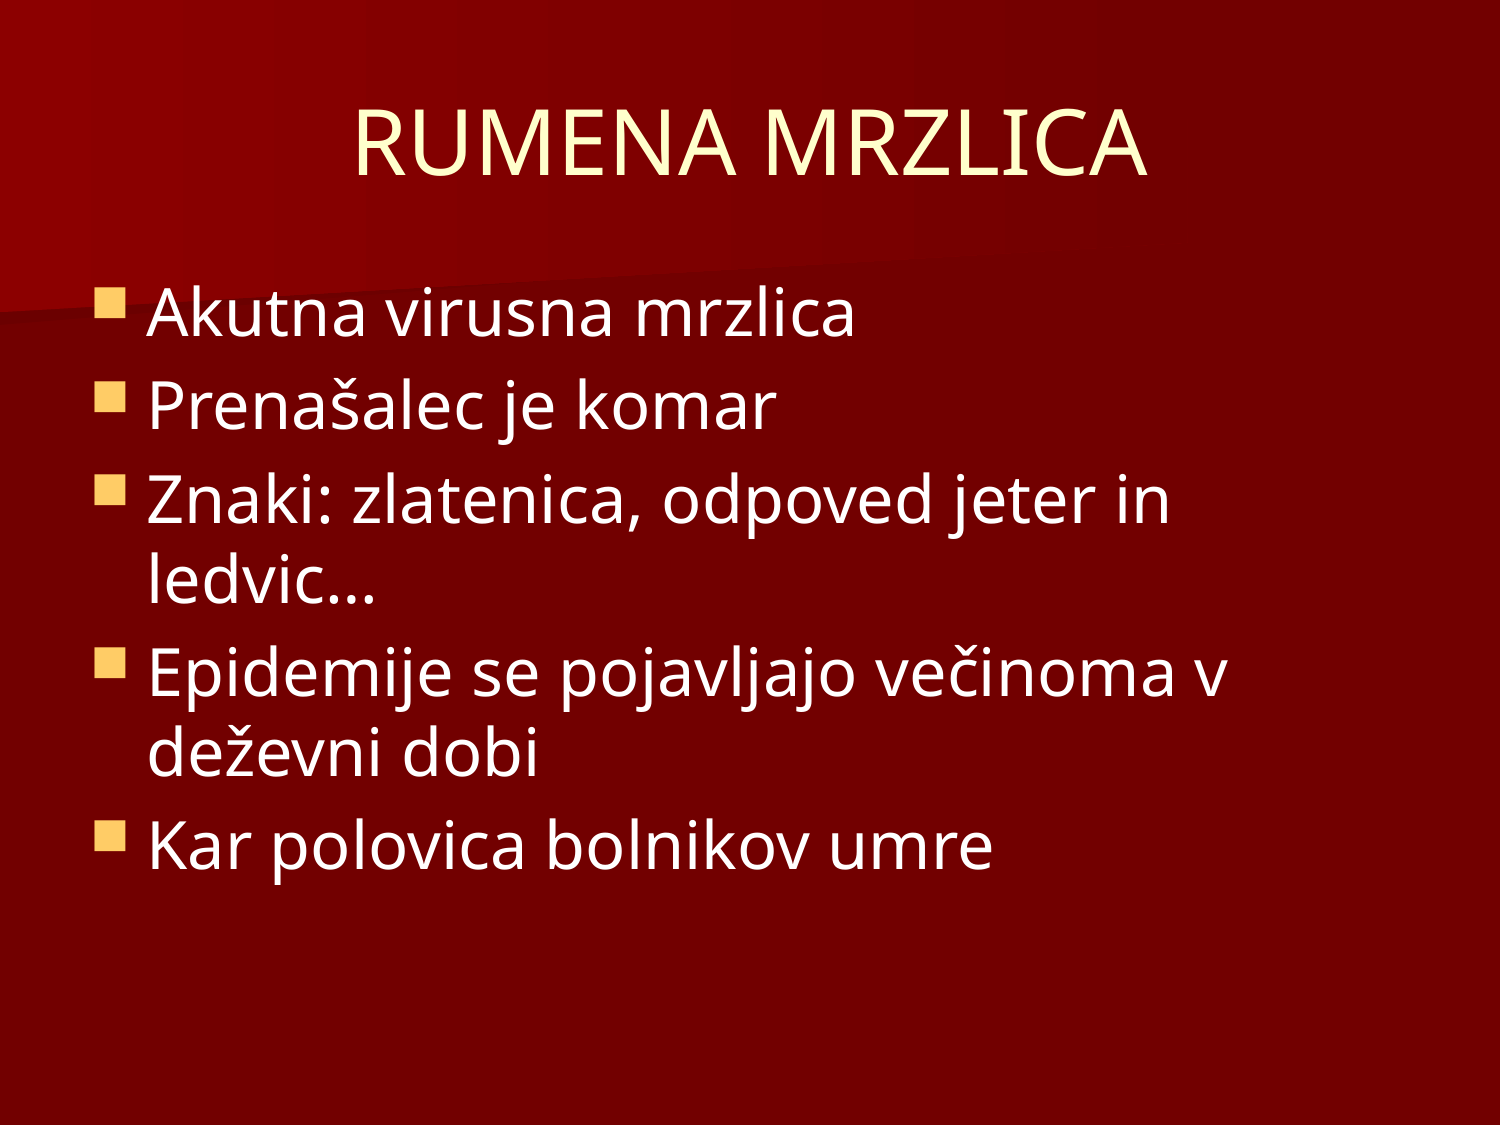

# RUMENA MRZLICA
Akutna virusna mrzlica
Prenašalec je komar
Znaki: zlatenica, odpoved jeter in ledvic…
Epidemije se pojavljajo večinoma v deževni dobi
Kar polovica bolnikov umre